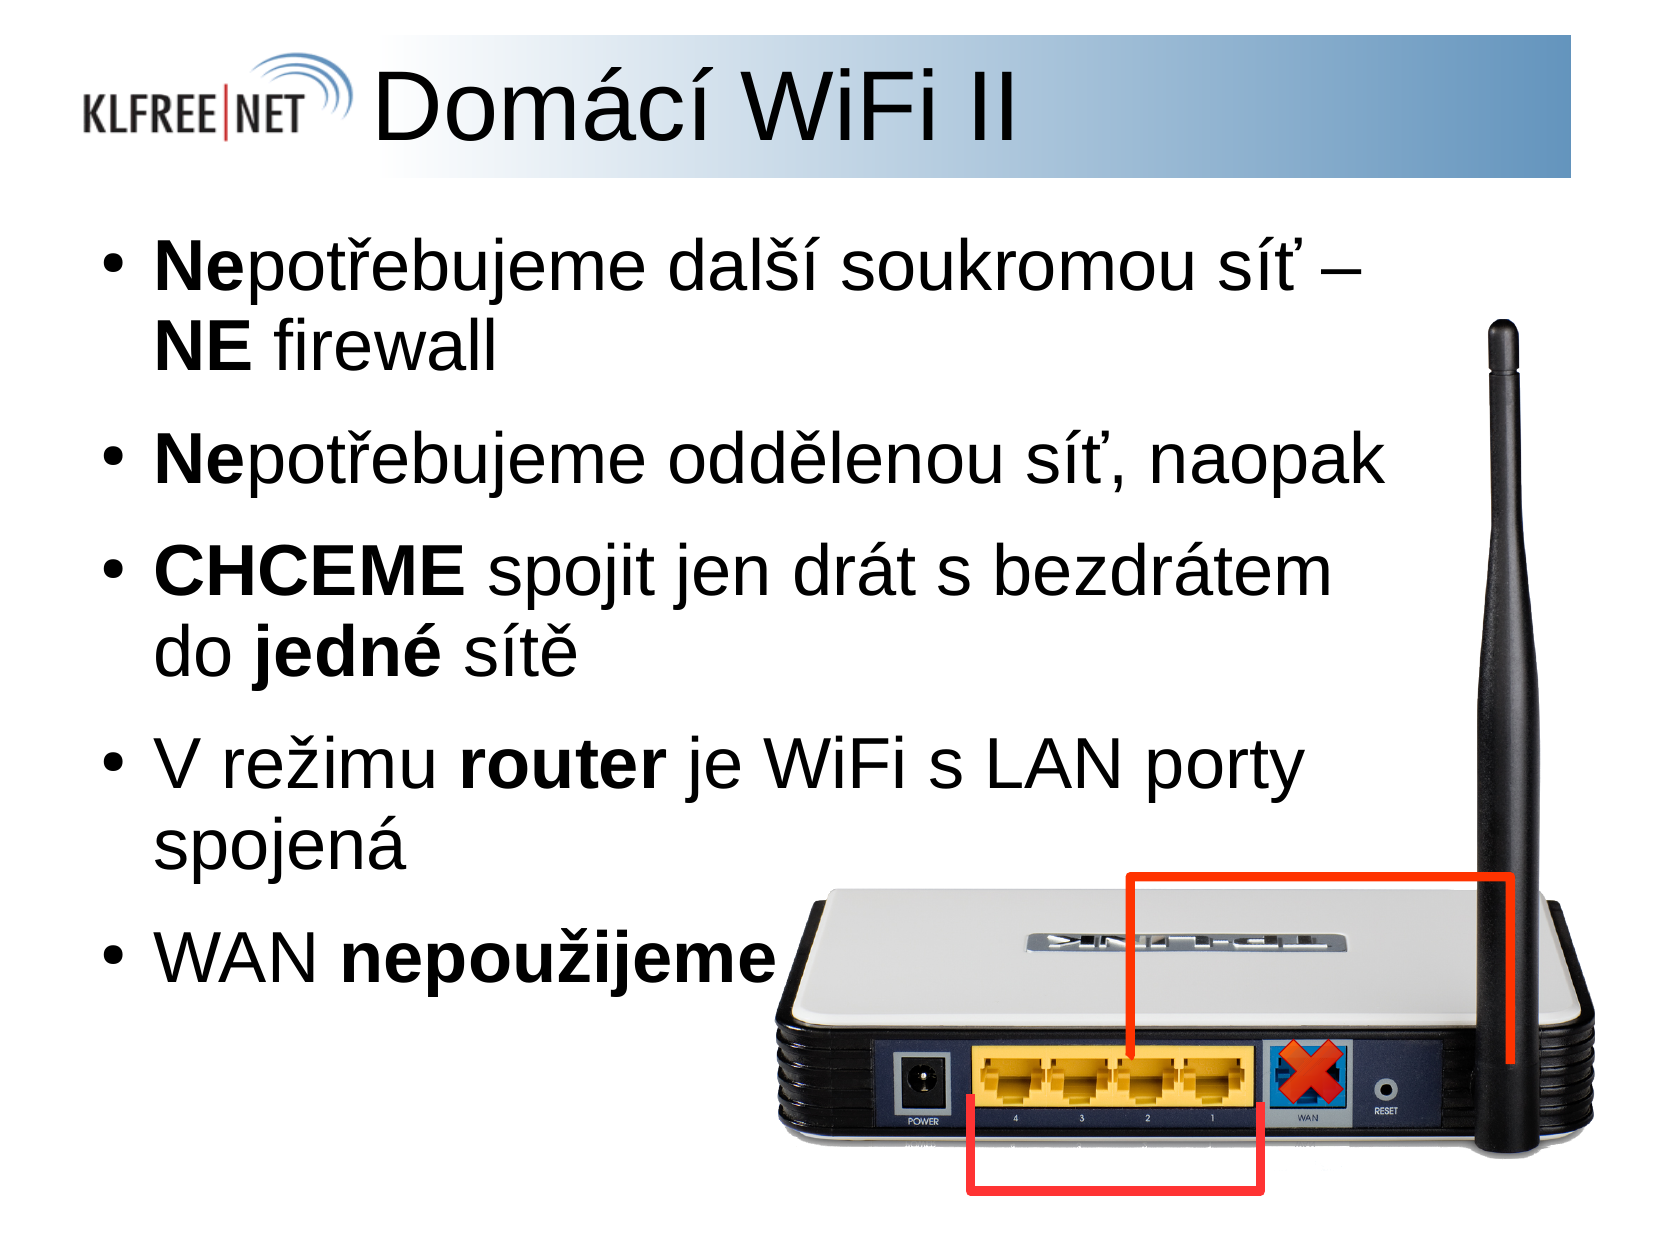

# Domácí WiFi II
Nepotřebujeme další soukromou síť – NE firewall
Nepotřebujeme oddělenou síť, naopak
CHCEME spojit jen drát s bezdrátem do jedné sítě
V režimu router je WiFi s LAN porty spojená
WAN nepoužijeme